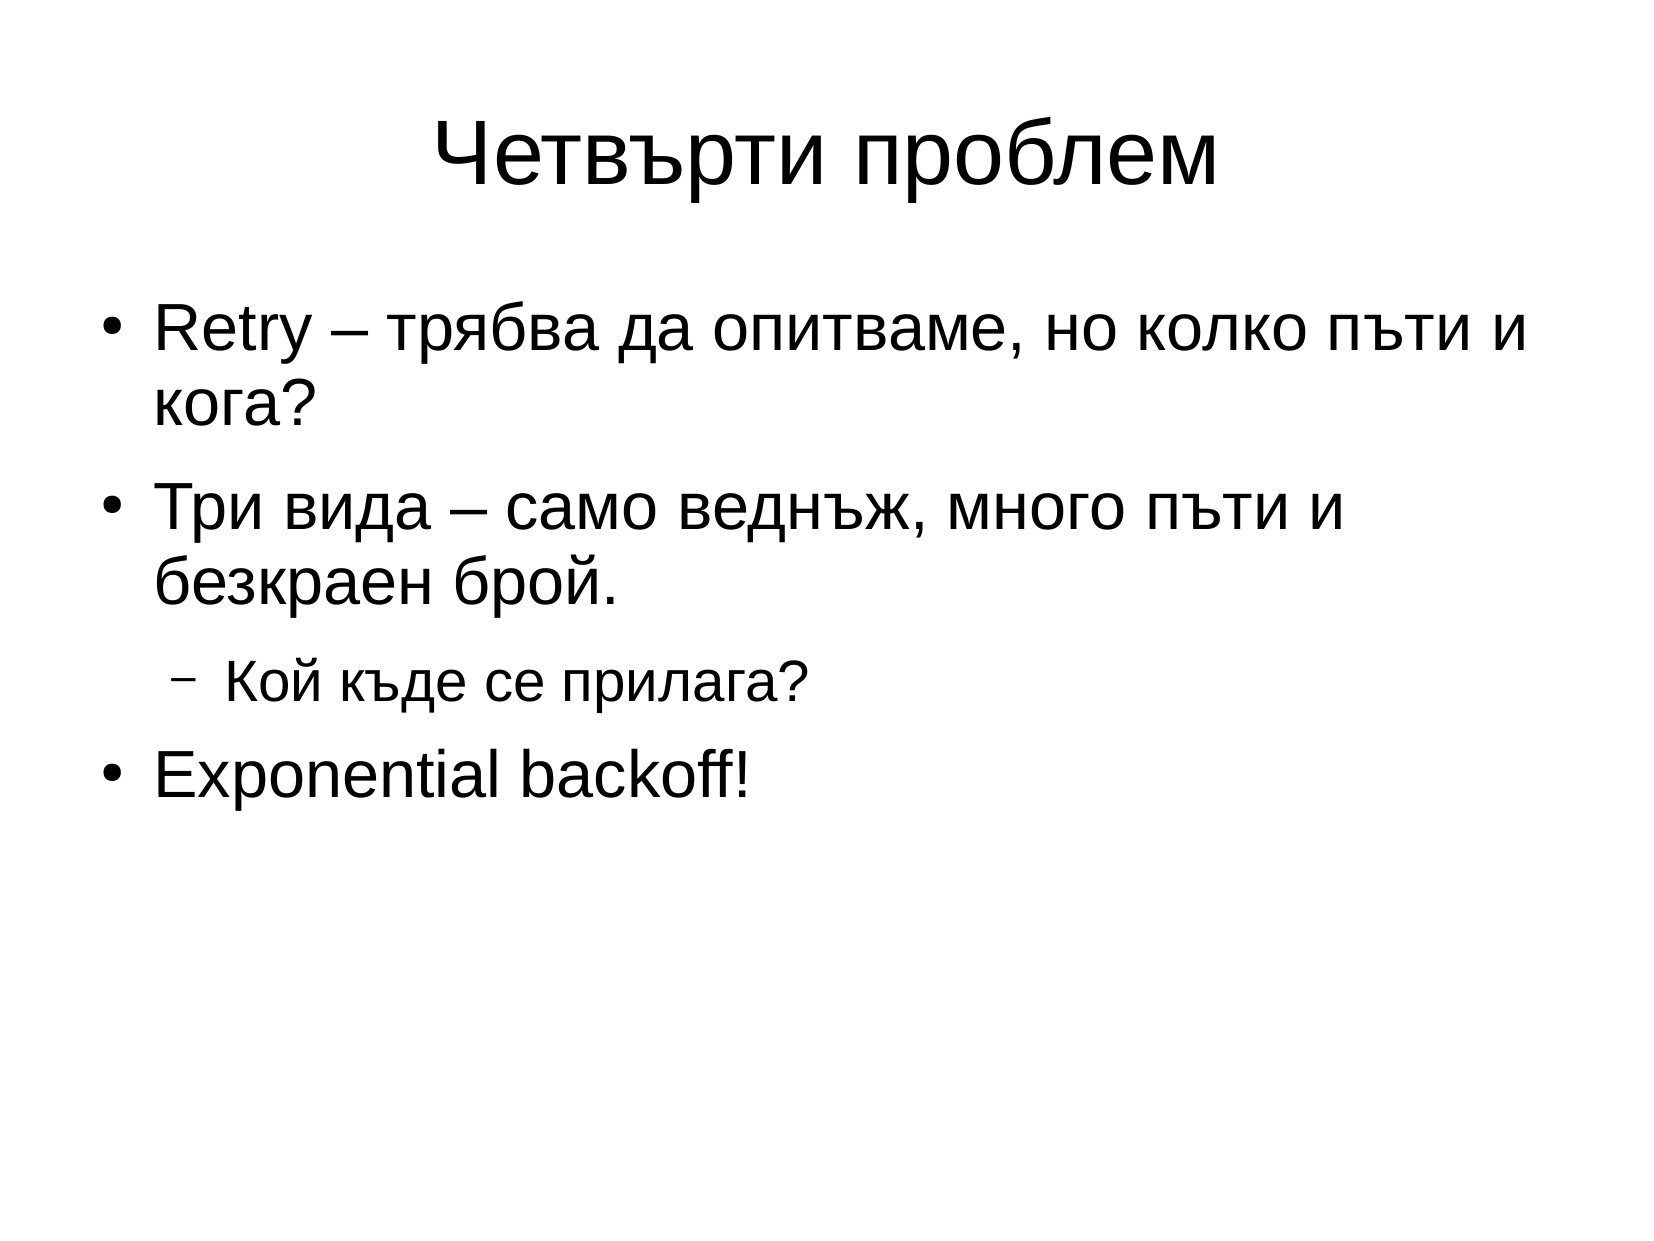

# Четвърти проблем
Retry – трябва да опитваме, но колко пъти и кога?
Три вида – само веднъж, много пъти и безкраен брой.
Кой къде се прилага?
Exponential backoff!